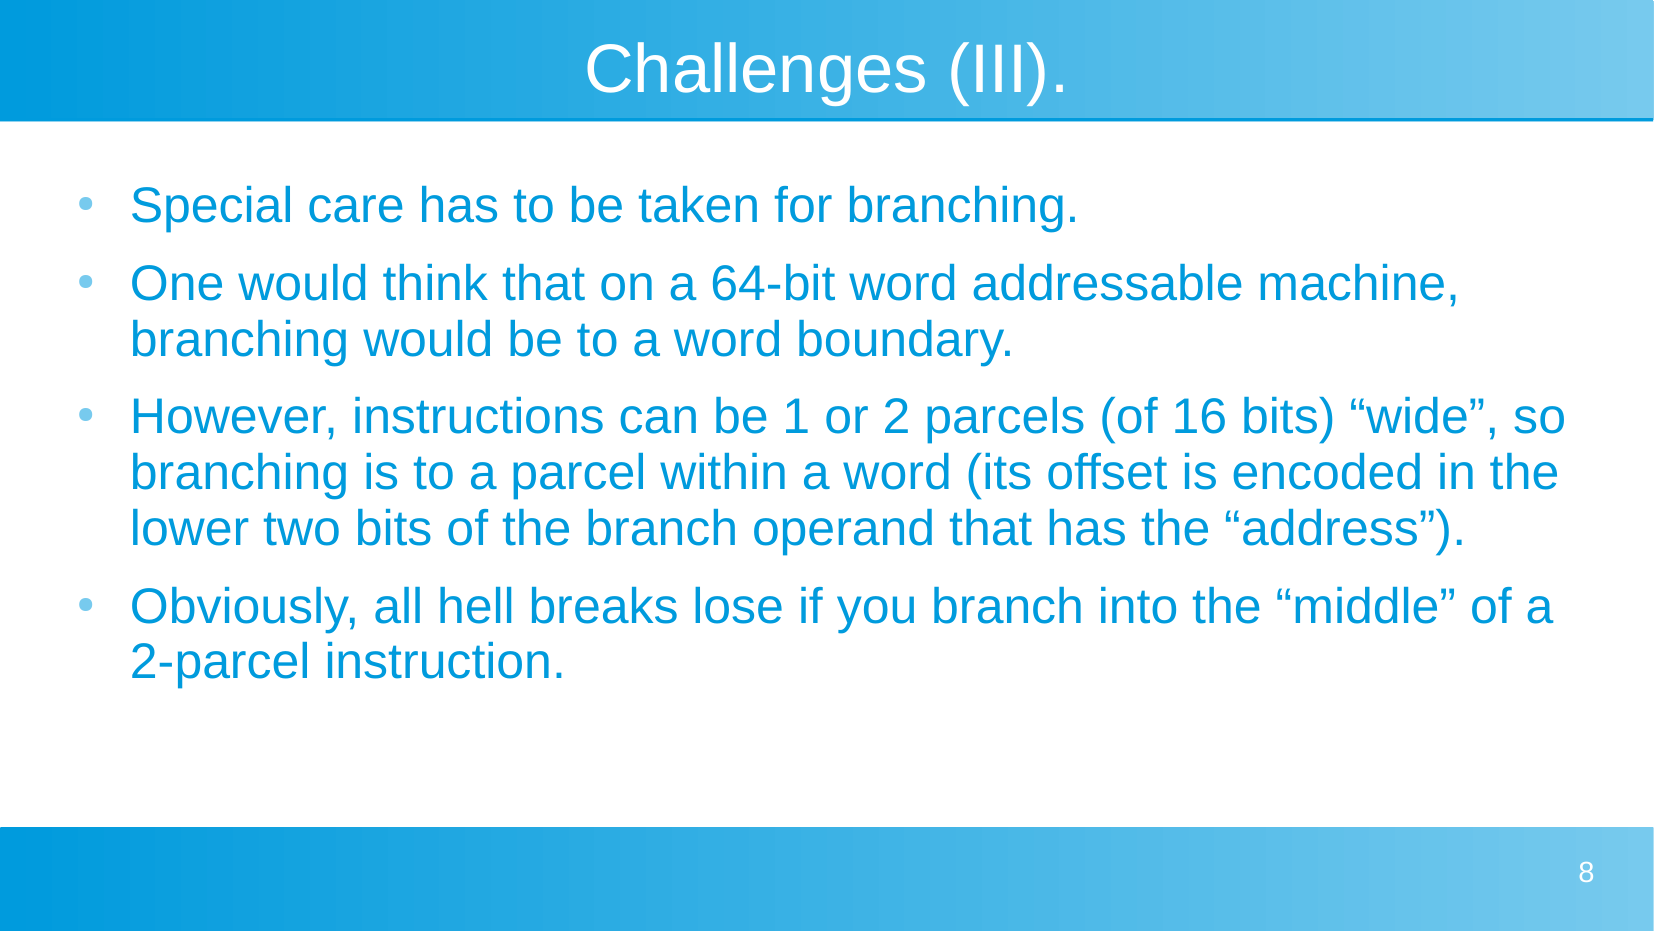

# Challenges (III).
Special care has to be taken for branching.
One would think that on a 64-bit word addressable machine, branching would be to a word boundary.
However, instructions can be 1 or 2 parcels (of 16 bits) “wide”, so branching is to a parcel within a word (its offset is encoded in the lower two bits of the branch operand that has the “address”).
Obviously, all hell breaks lose if you branch into the “middle” of a 2-parcel instruction.
8